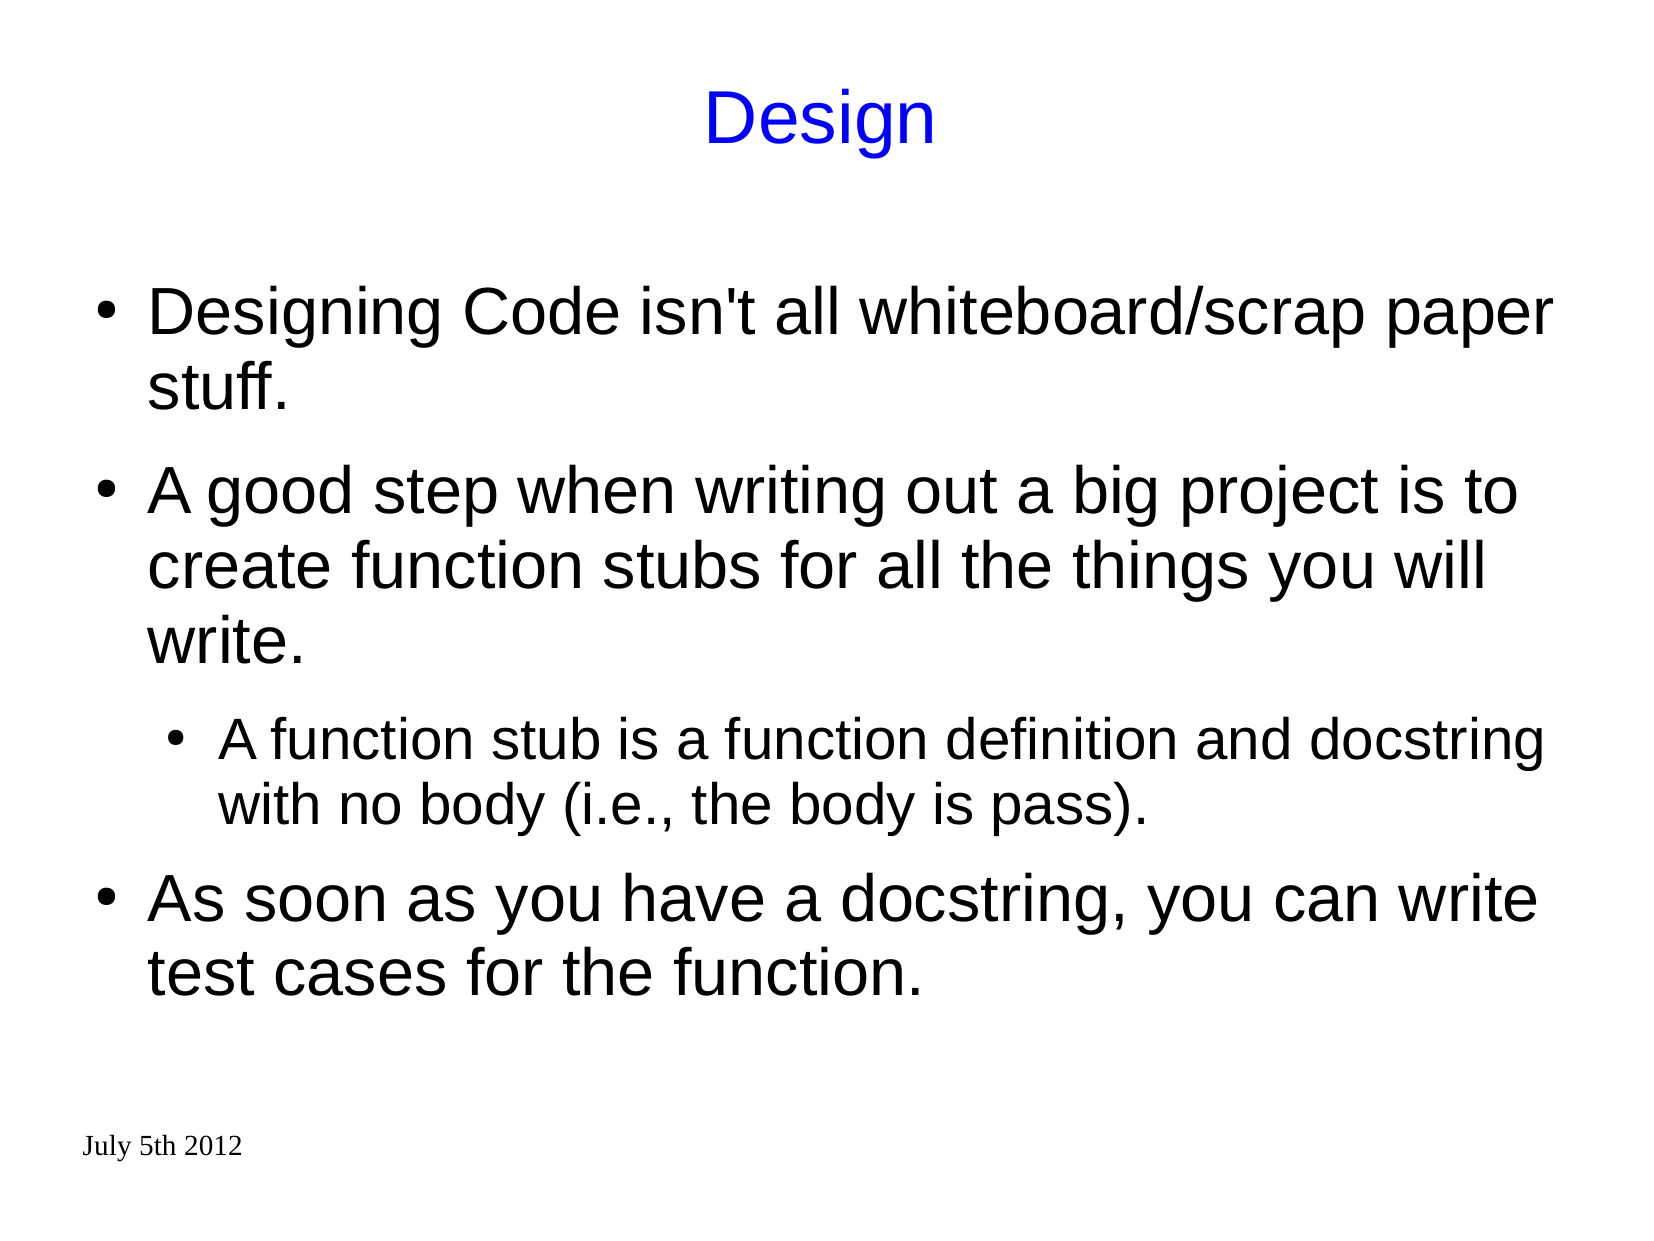

# Design
Designing Code isn't all whiteboard/scrap paper stuff.
A good step when writing out a big project is to create function stubs for all the things you will write.
A function stub is a function definition and docstring with no body (i.e., the body is pass).
As soon as you have a docstring, you can write test cases for the function.
July 5th 2012